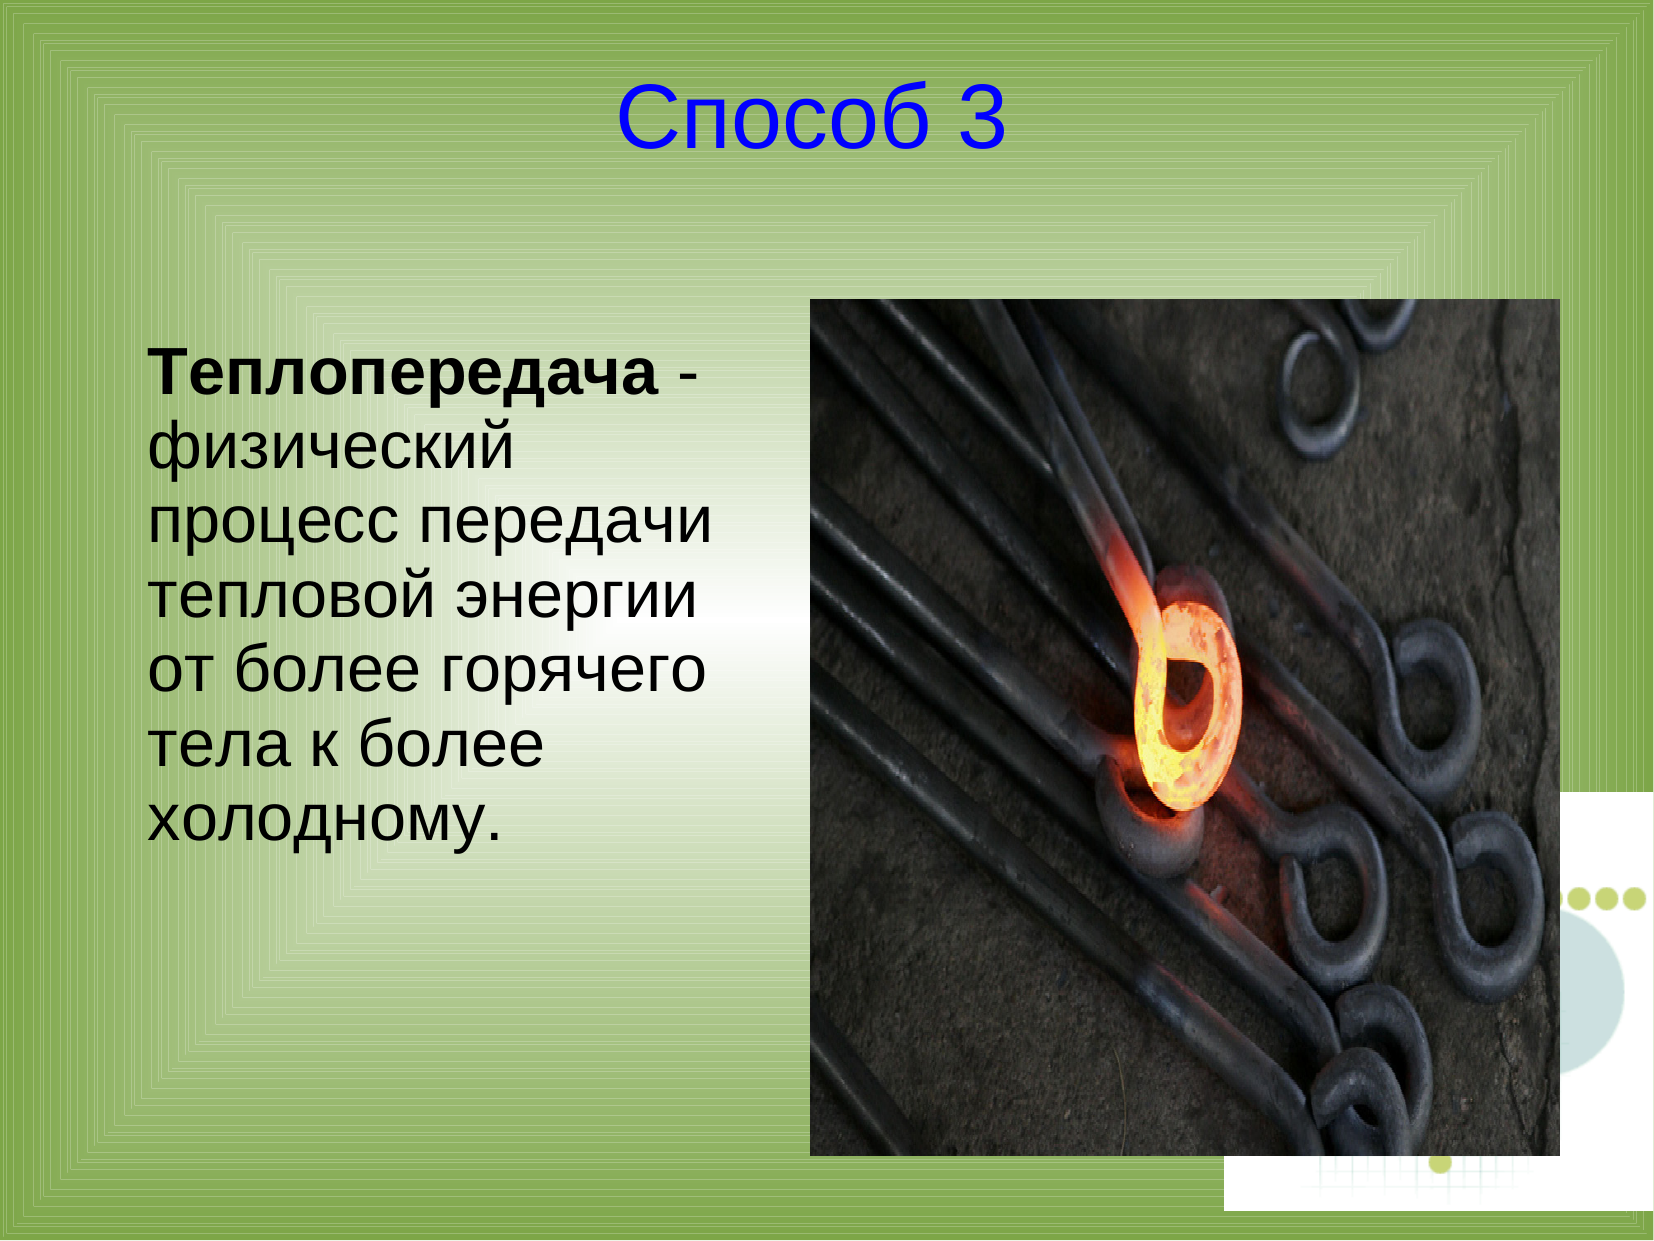

Способ 3
Теплопередача - физический процесс передачи тепловой энергии от более горячего тела к более холодному.